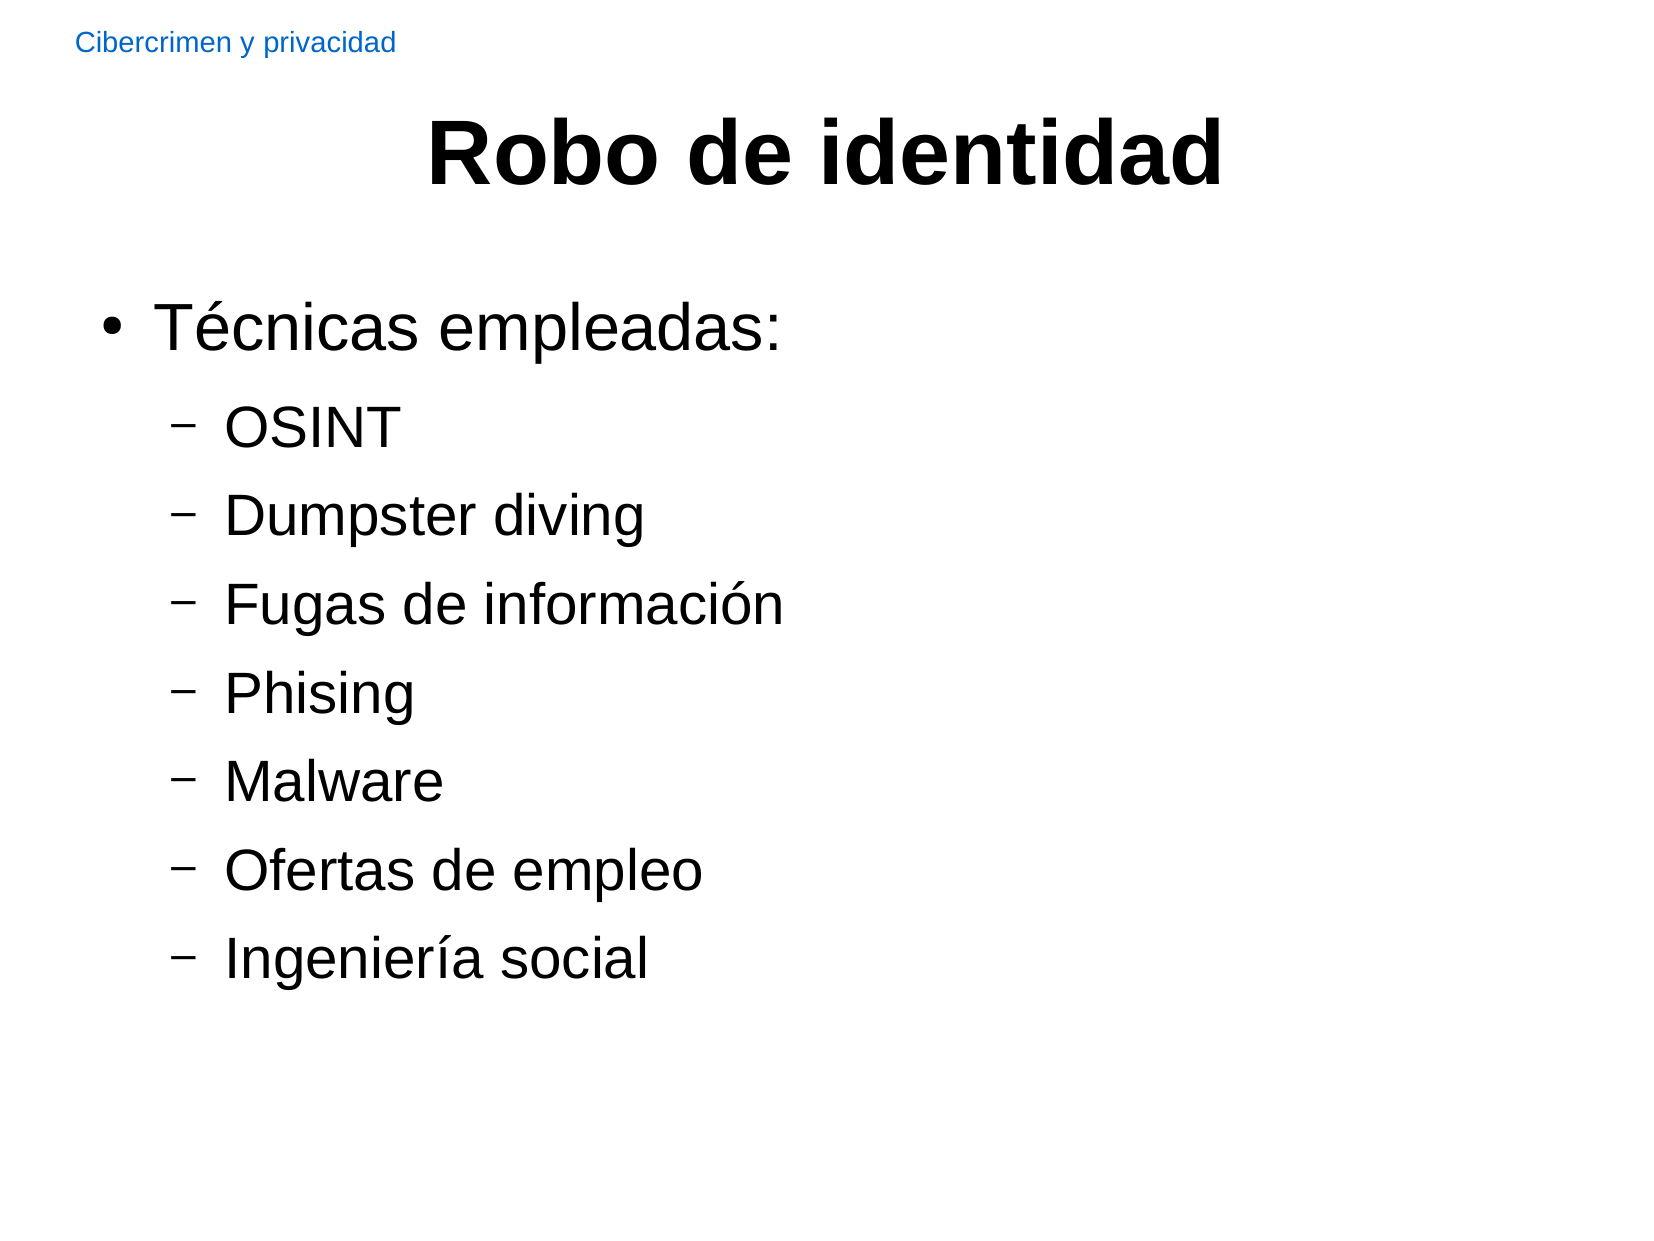

Cibercrimen y privacidad
# Robo de identidad
Técnicas empleadas:
OSINT
Dumpster diving
Fugas de información
Phising
Malware
Ofertas de empleo
Ingeniería social